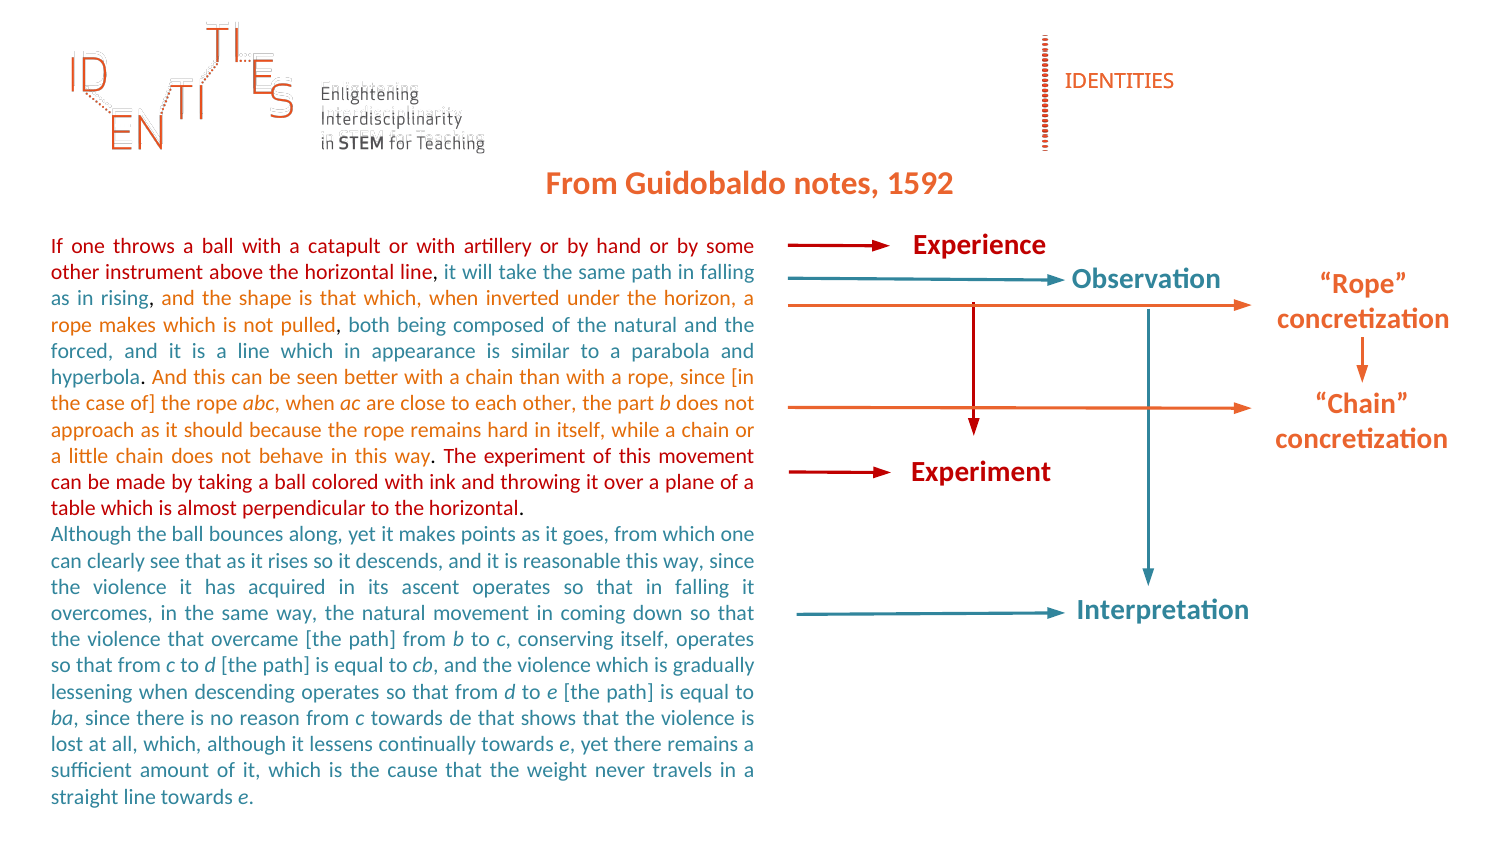

IDENTITIES
IDENTITIES
From Guidobaldo notes, 1592
Experience
If one throws a ball with a catapult or with artillery or by hand or by some other instrument above the horizontal line, it will take the same path in falling as in rising, and the shape is that which, when inverted under the horizon, a rope makes which is not pulled, both being composed of the natural and the forced, and it is a line which in appearance is similar to a parabola and hyperbola. And this can be seen better with a chain than with a rope, since [in the case of] the rope abc, when ac are close to each other, the part b does not approach as it should because the rope remains hard in itself, while a chain or a little chain does not behave in this way. The experiment of this movement can be made by taking a ball colored with ink and throwing it over a plane of a table which is almost perpendicular to the horizontal.
Although the ball bounces along, yet it makes points as it goes, from which one can clearly see that as it rises so it descends, and it is reasonable this way, since the violence it has acquired in its ascent operates so that in falling it overcomes, in the same way, the natural movement in coming down so that the violence that overcame [the path] from b to c, conserving itself, operates so that from c to d [the path] is equal to cb, and the violence which is gradually lessening when descending operates so that from d to e [the path] is equal to ba, since there is no reason from c towards de that shows that the violence is lost at all, which, although it lessens continually towards e, yet there remains a sufficient amount of it, which is the cause that the weight never travels in a straight line towards e.
Observation
“Rope” concretization
“Chain” concretization
Experiment
Interpretation